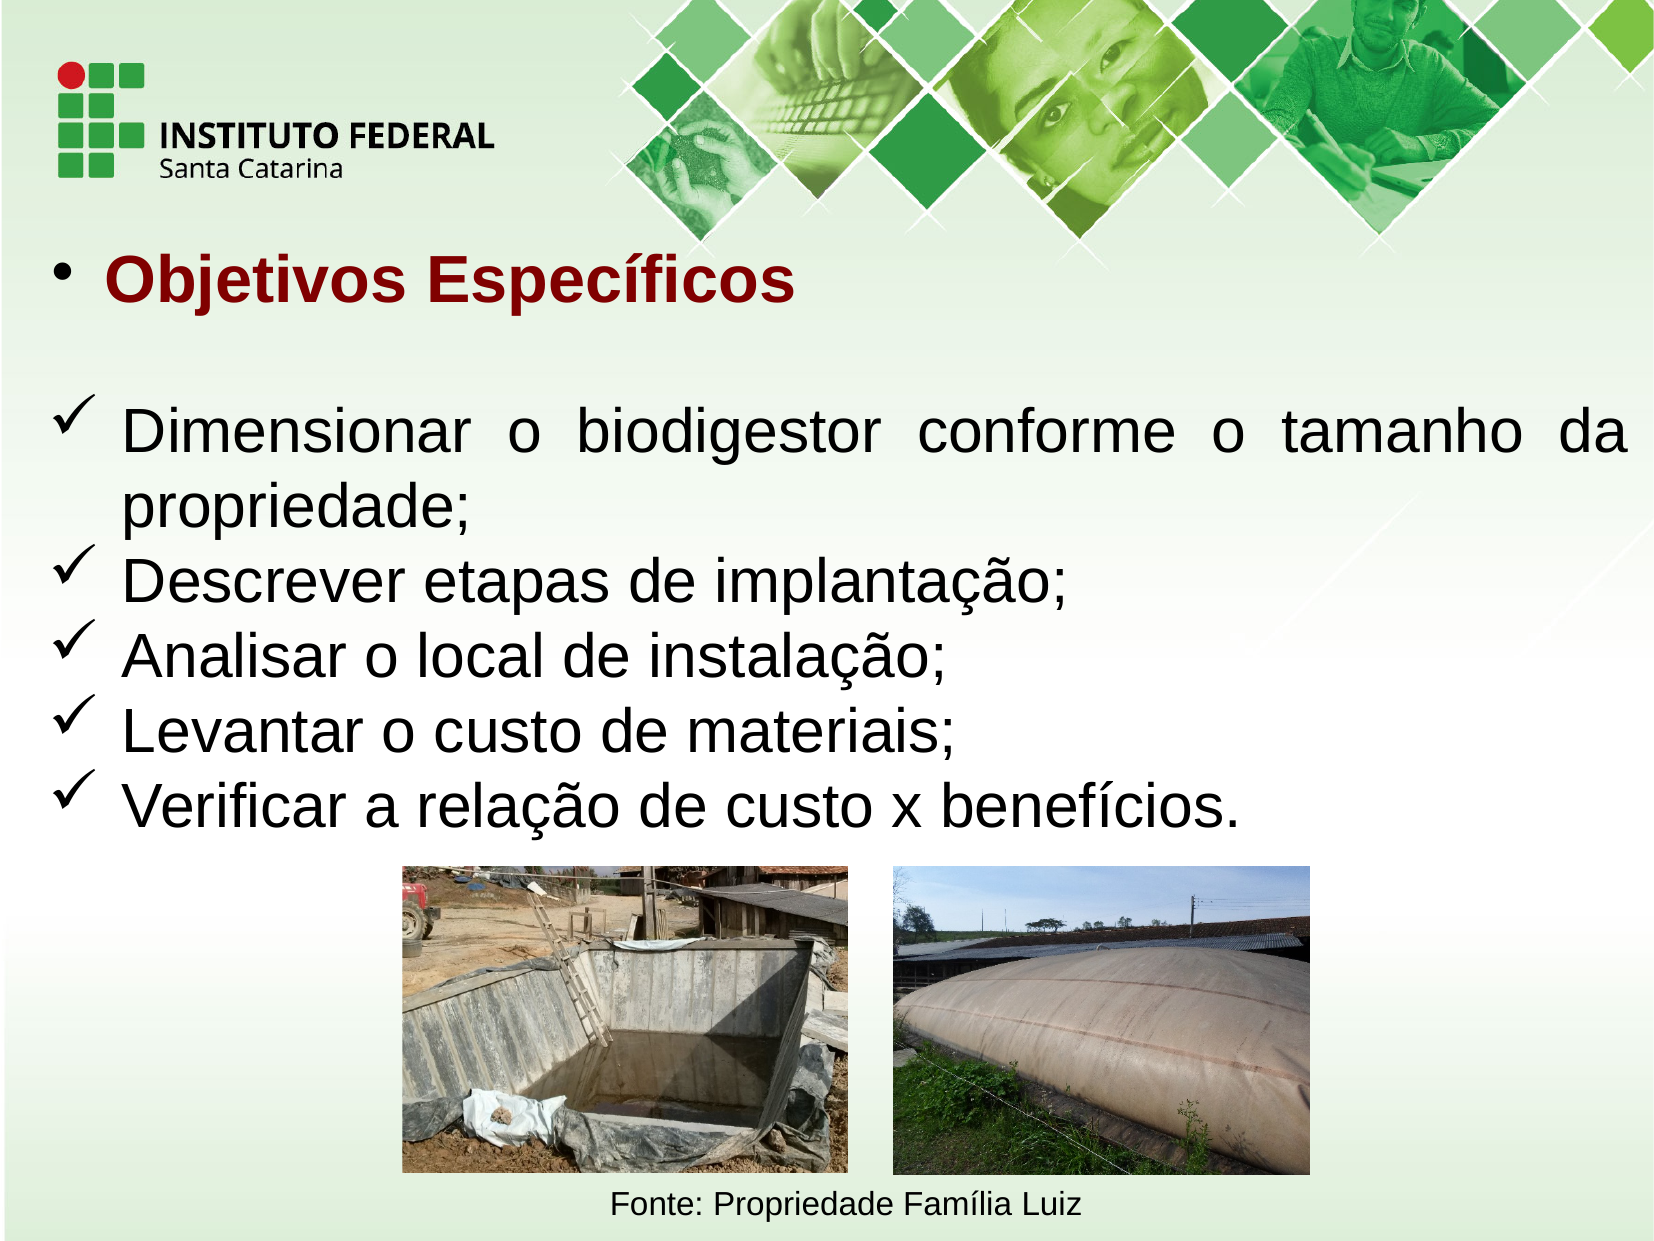

Objetivos Específicos
Dimensionar o biodigestor conforme o tamanho da propriedade;
Descrever etapas de implantação;
Analisar o local de instalação;
Levantar o custo de materiais;
Verificar a relação de custo x benefícios.
Fonte: Propriedade Família Luiz